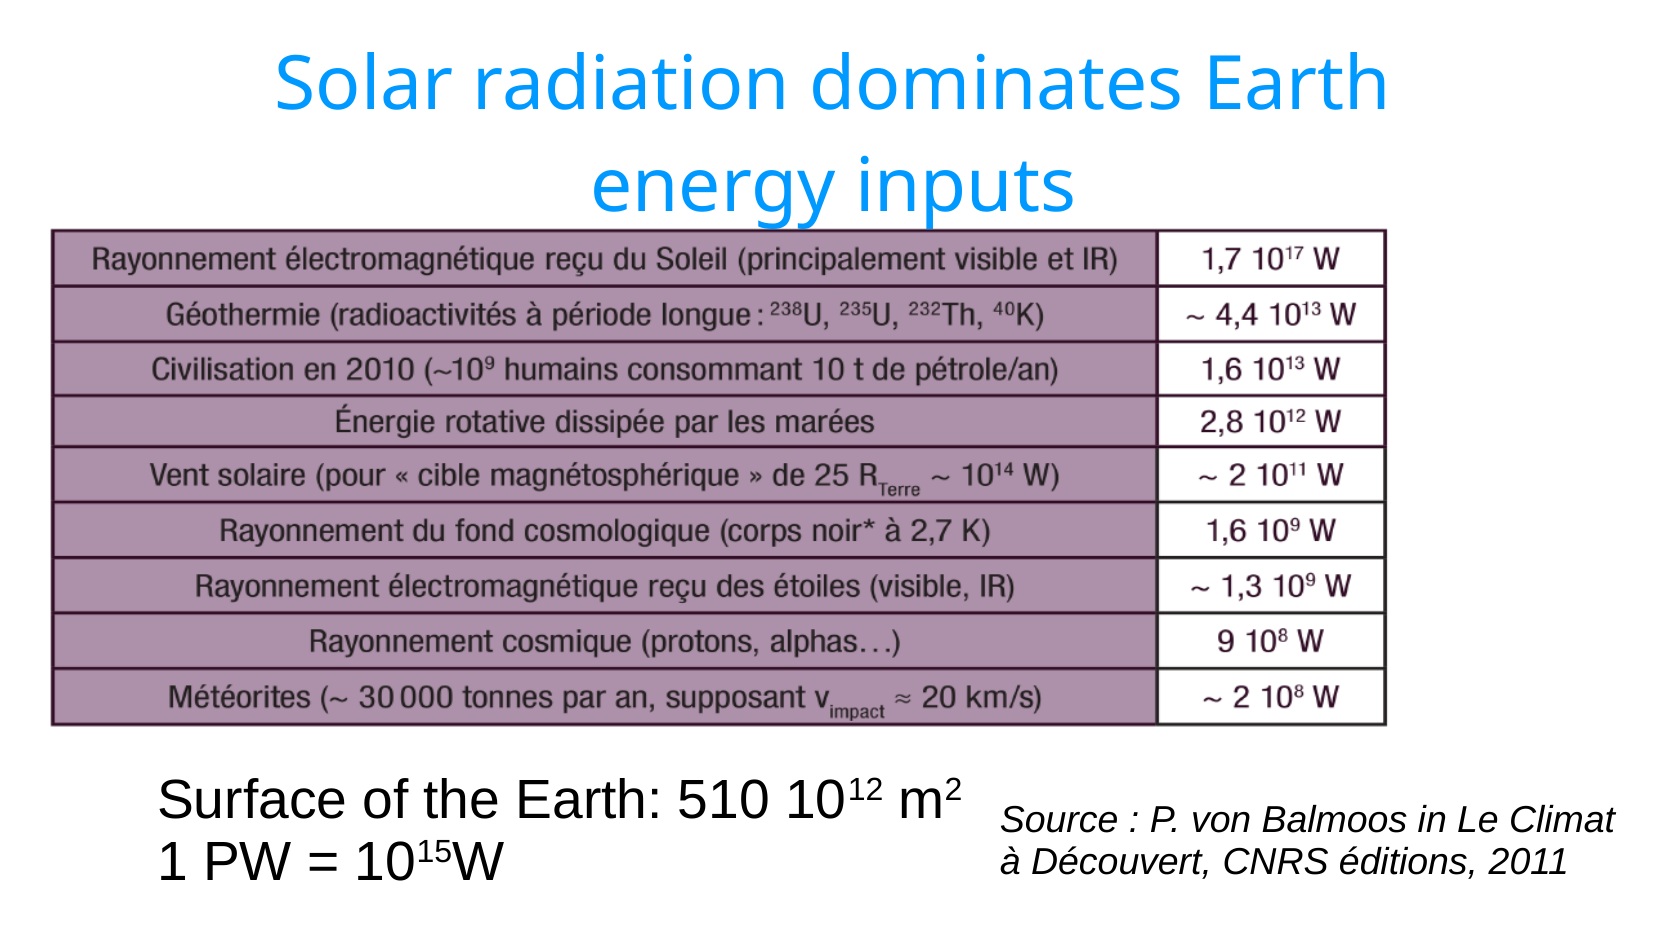

Solar radiation dominates Earth energy inputs
Surface of the Earth: 510 1012 m2
1 PW = 1015W
Source : P. von Balmoos in Le Climat à Découvert, CNRS éditions, 2011